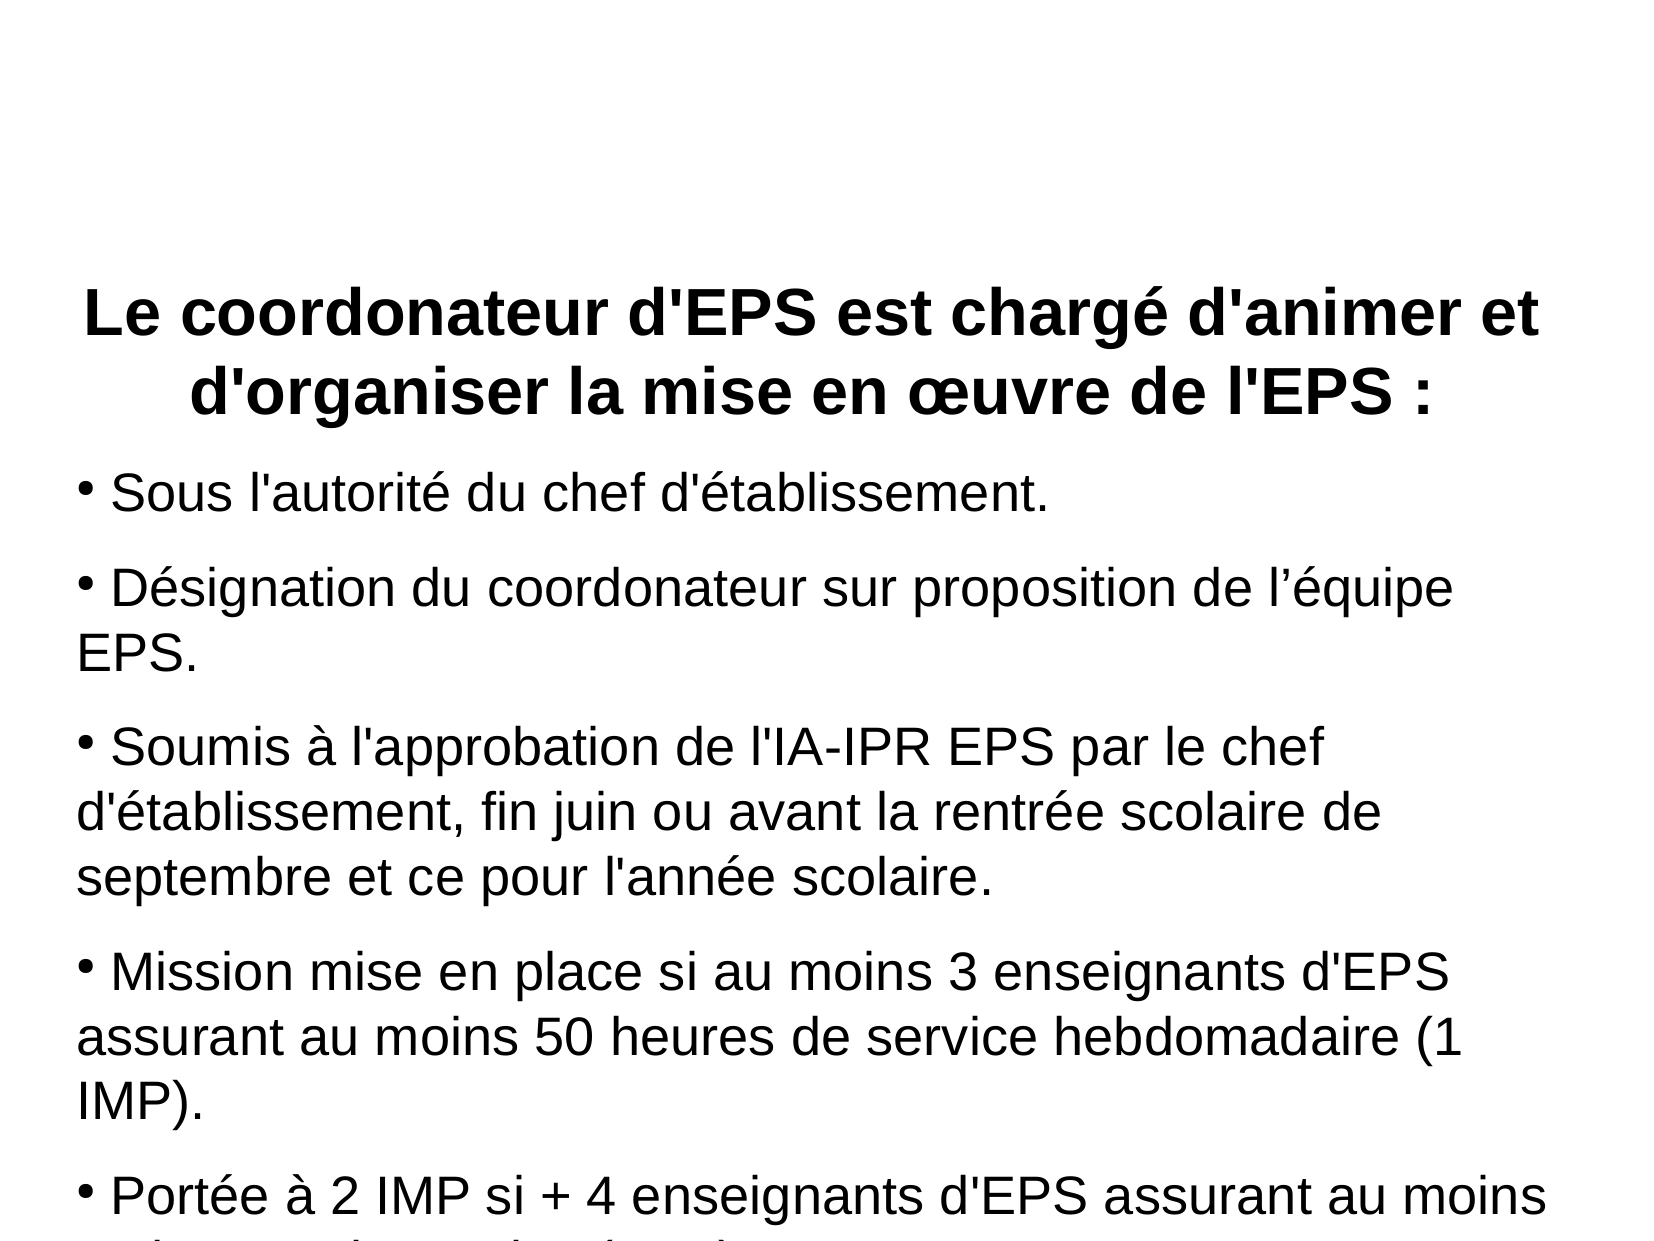

# Le coordonateur d'EPS est chargé d'animer et d'organiser la mise en œuvre de l'EPS :
 Sous l'autorité du chef d'établissement.
 Désignation du coordonateur sur proposition de l’équipe EPS.
 Soumis à l'approbation de l'IA-IPR EPS par le chef d'établissement, fin juin ou avant la rentrée scolaire de septembre et ce pour l'année scolaire.
 Mission mise en place si au moins 3 enseignants d'EPS assurant au moins 50 heures de service hebdomadaire (1 IMP).
 Portée à 2 IMP si + 4 enseignants d'EPS assurant au moins 80 heures de service (ETP).
 Une lettre de mission définit les IMP.